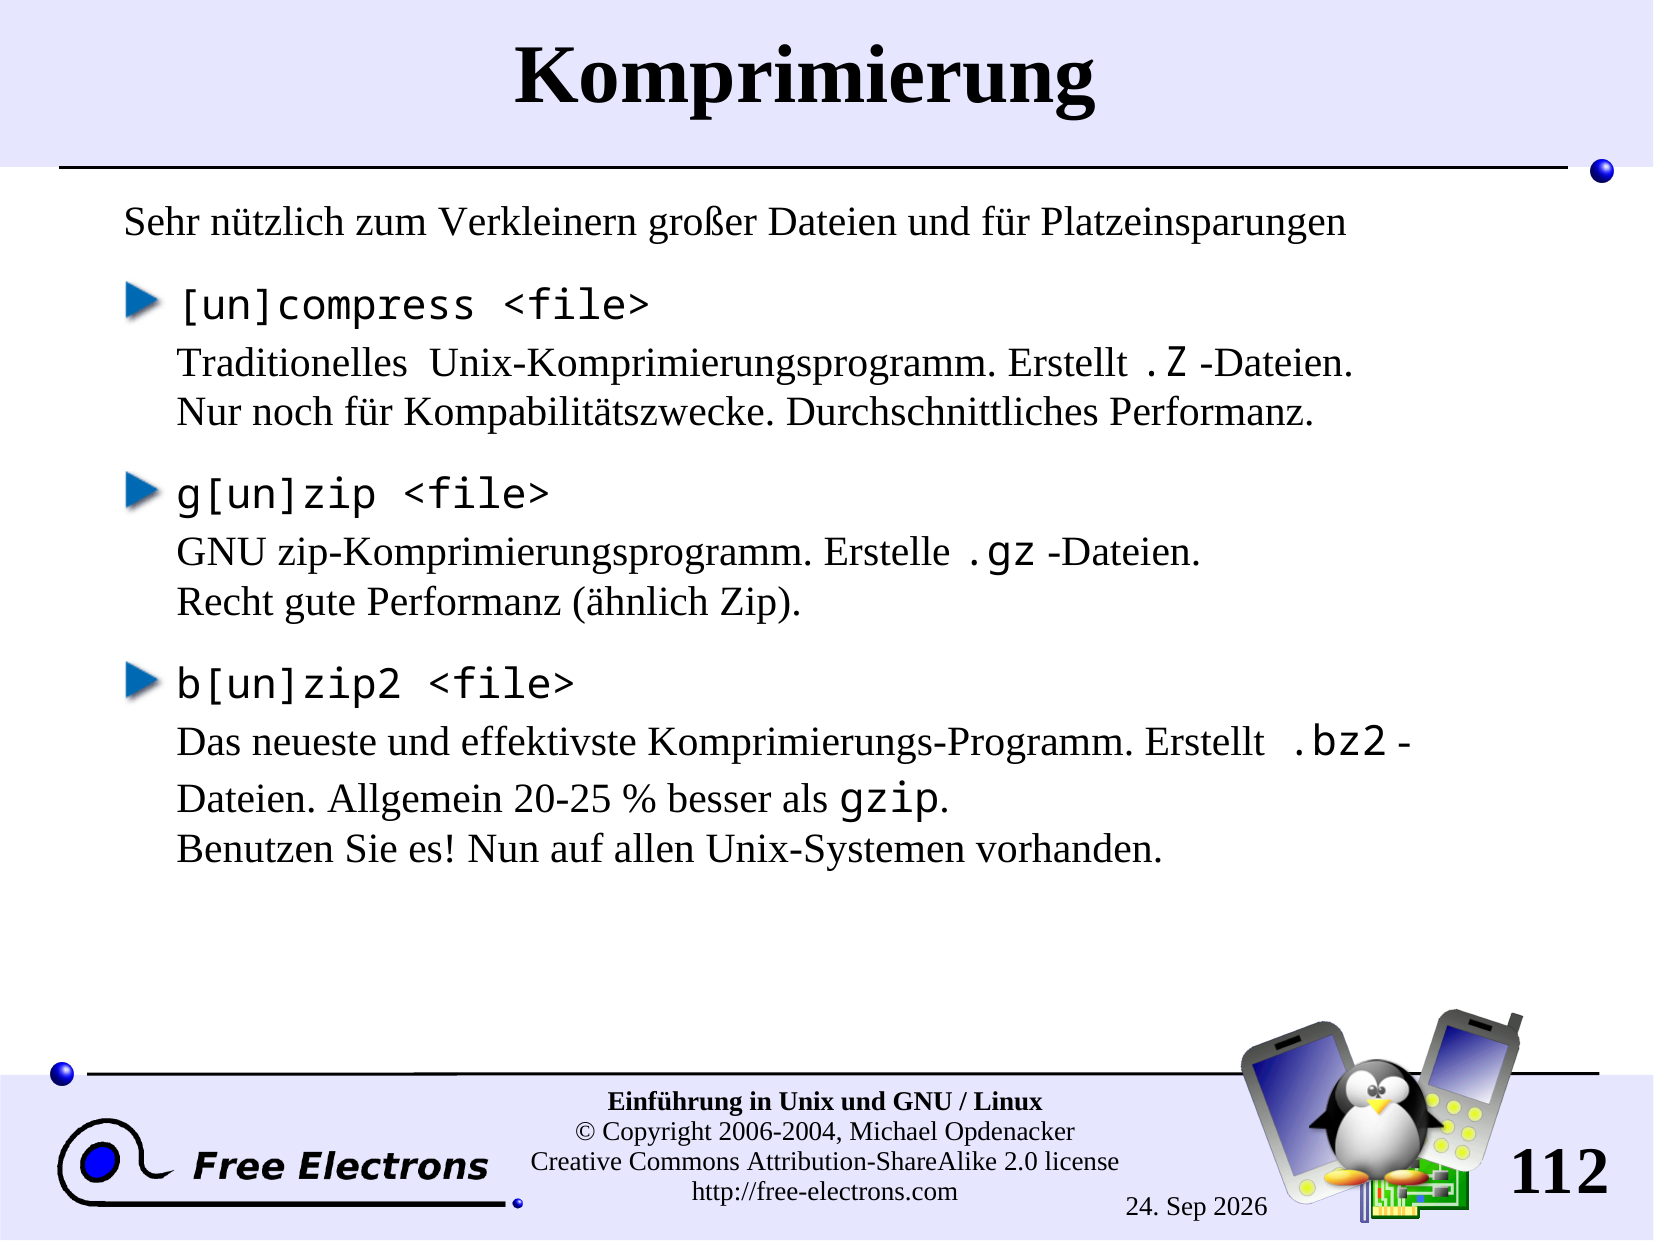

# Komprimierung
Sehr nützlich zum Verkleinern großer Dateien und für Platzeinsparungen
[un]compress <file>
Traditionelles Unix-Komprimierungsprogramm. Erstellt .Z -Dateien.
Nur noch für Kompabilitätszwecke. Durchschnittliches Performanz.
g[un]zip <file>
GNU zip-Komprimierungsprogramm. Erstelle .gz -Dateien.
Recht gute Performanz (ähnlich Zip).
b[un]zip2 <file>
Das neueste und effektivste Komprimierungs-Programm. Erstellt .bz2 -Dateien. Allgemein 20-25 % besser als gzip.
Benutzen Sie es! Nun auf allen Unix-Systemen vorhanden.